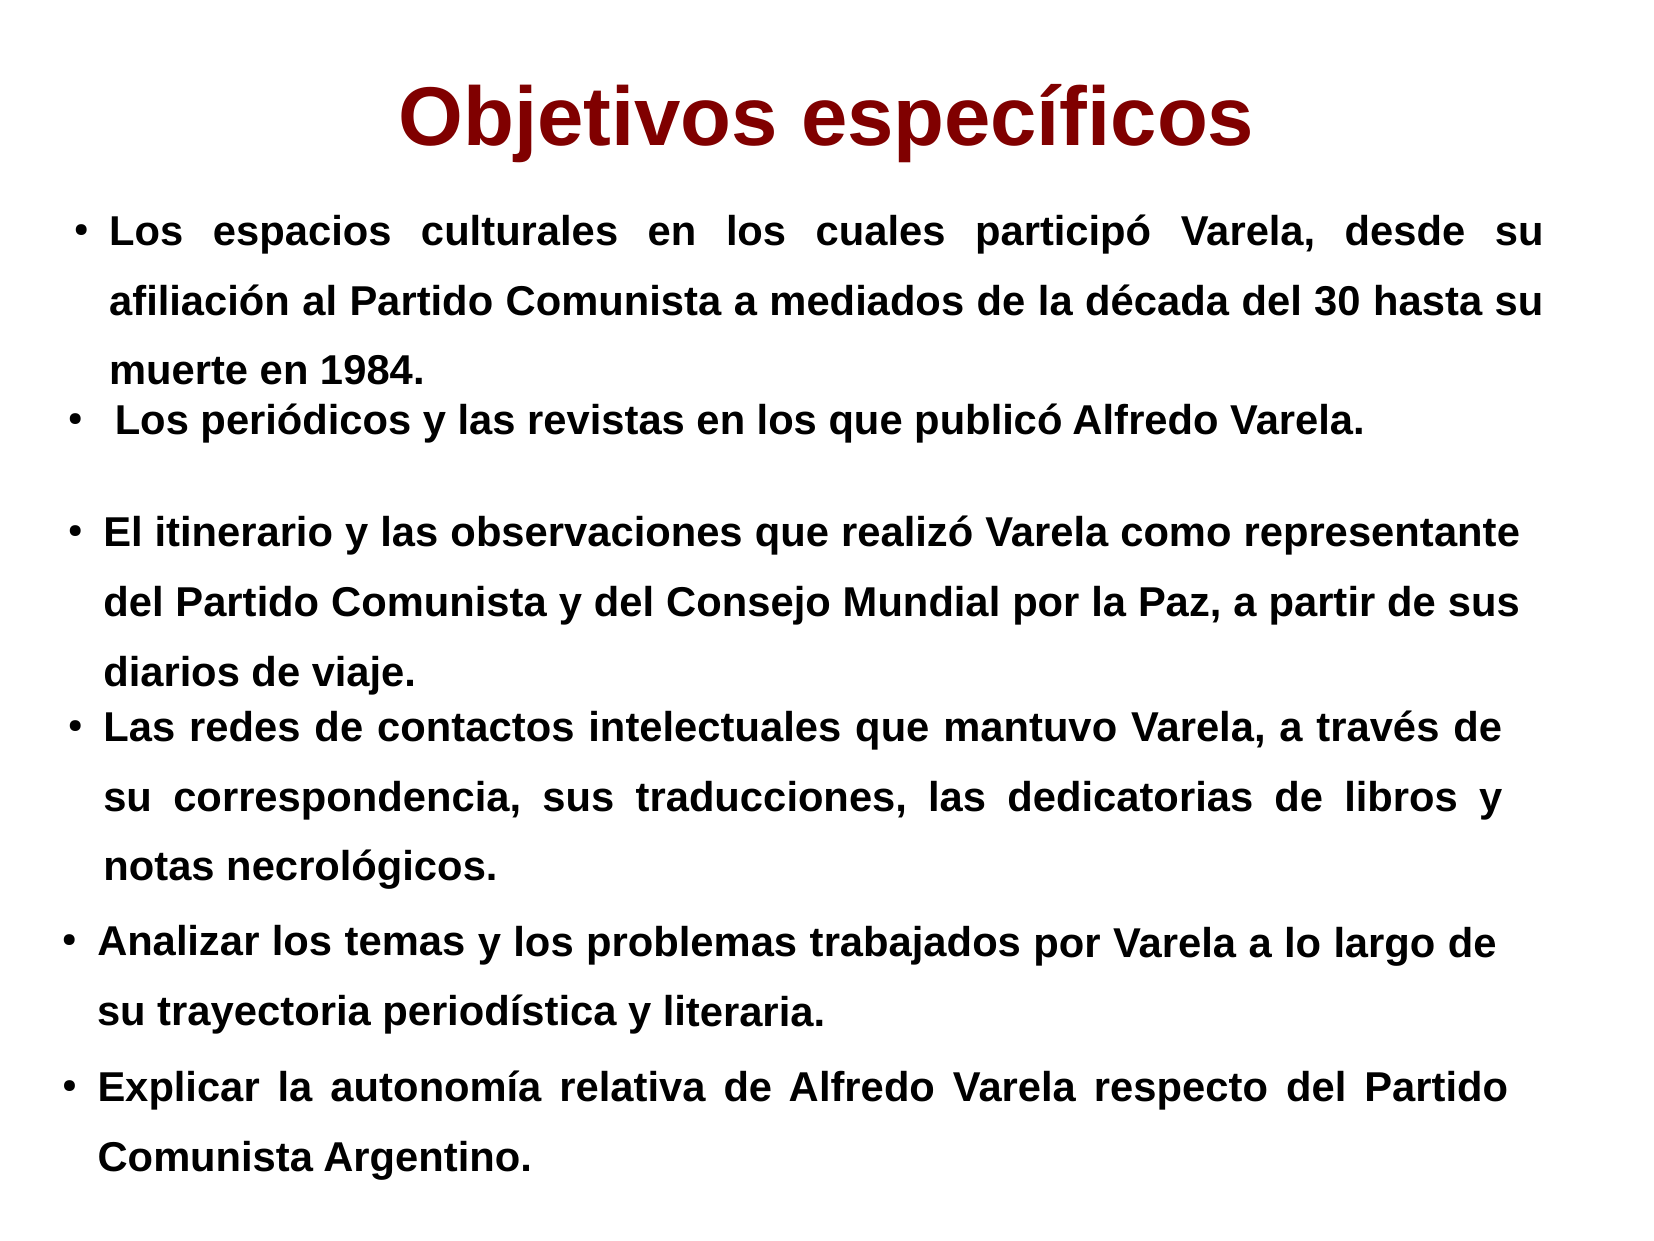

# Objetivos específicos
Los espacios culturales en los cuales participó Varela, desde su afiliación al Partido Comunista a mediados de la década del 30 hasta su muerte en 1984.
 Los periódicos y las revistas en los que publicó Alfredo Varela.
El itinerario y las observaciones que realizó Varela como representante del Partido Comunista y del Consejo Mundial por la Paz, a partir de sus diarios de viaje.
Las redes de contactos intelectuales que mantuvo Varela, a través de su correspondencia, sus traducciones, las dedicatorias de libros y notas necrológicos.
Analizar los temas y los problemas trabajados por Varela a lo largo de su trayectoria periodística y literaria.
Explicar la autonomía relativa de Alfredo Varela respecto del Partido Comunista Argentino.